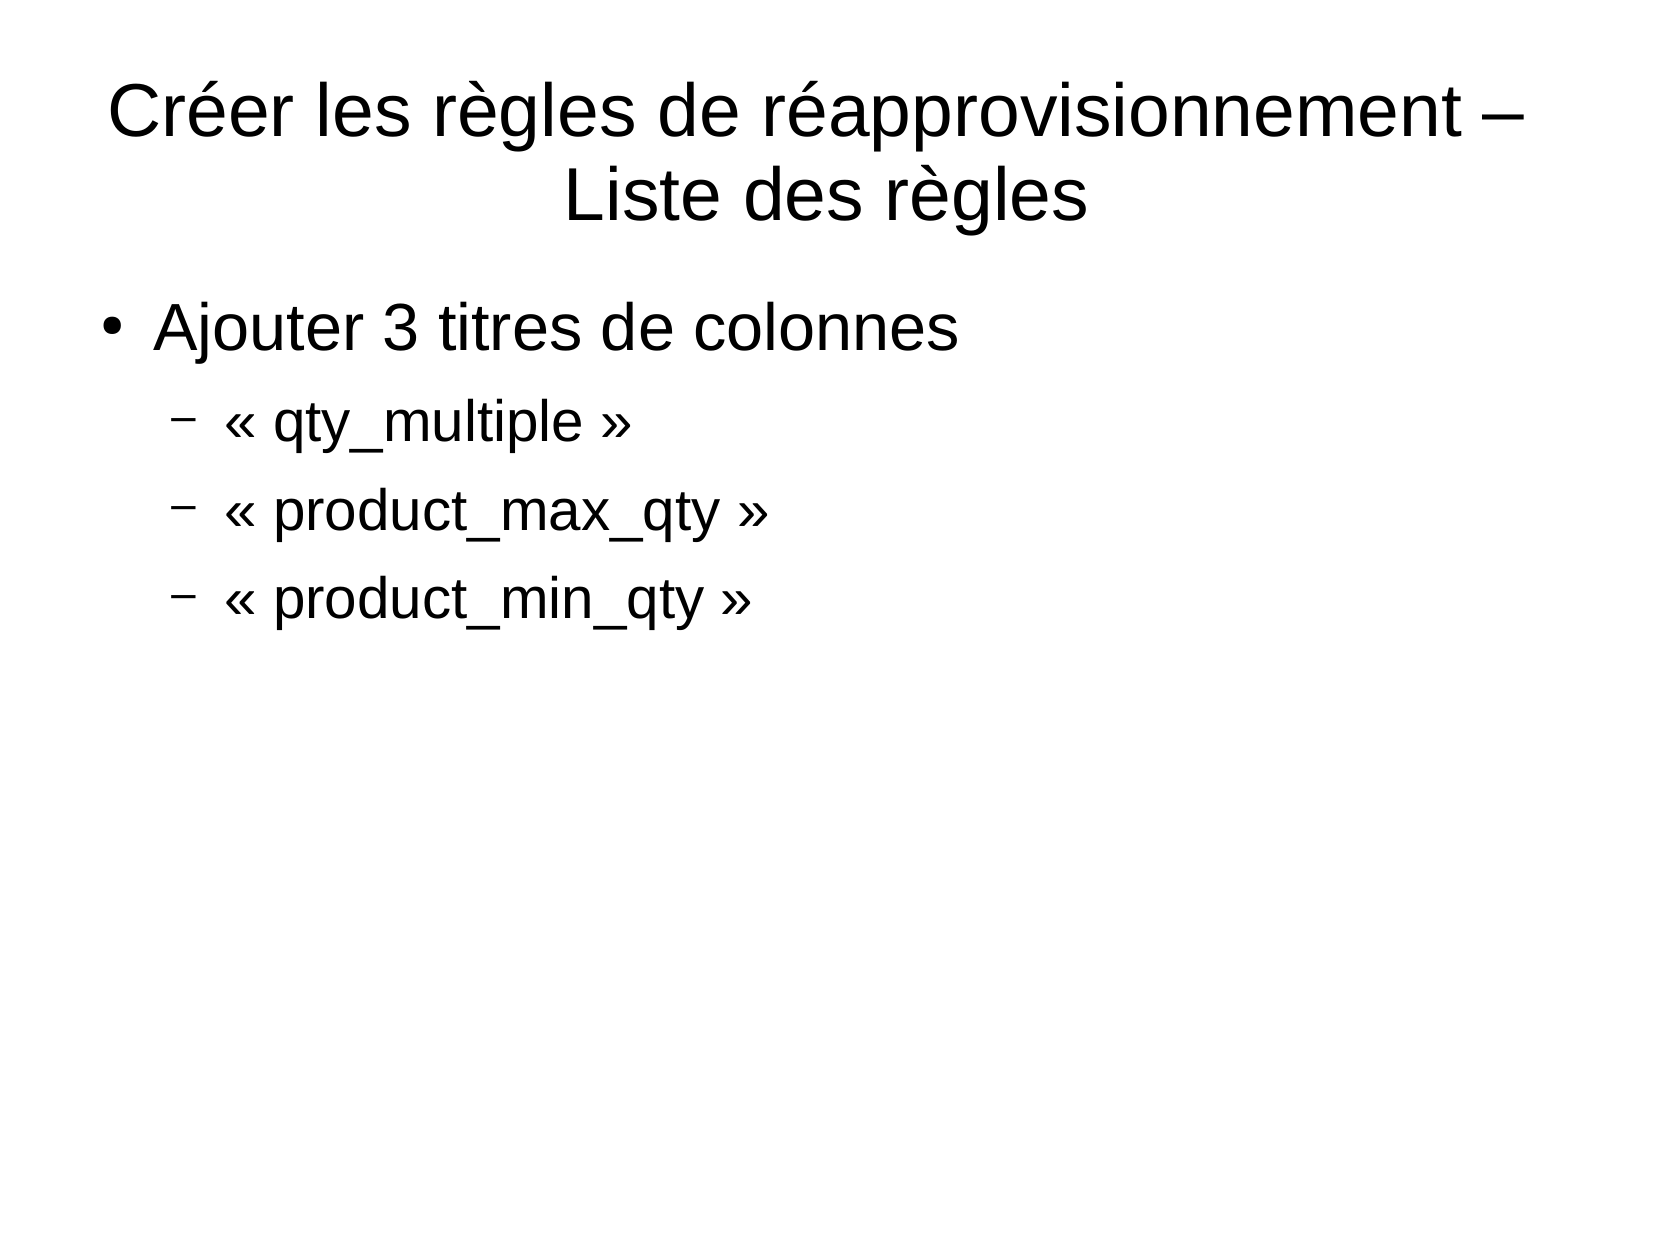

# Créer les règles de réapprovisionnement – Liste des règles
Ajouter 3 titres de colonnes
« qty_multiple »
« product_max_qty »
« product_min_qty »